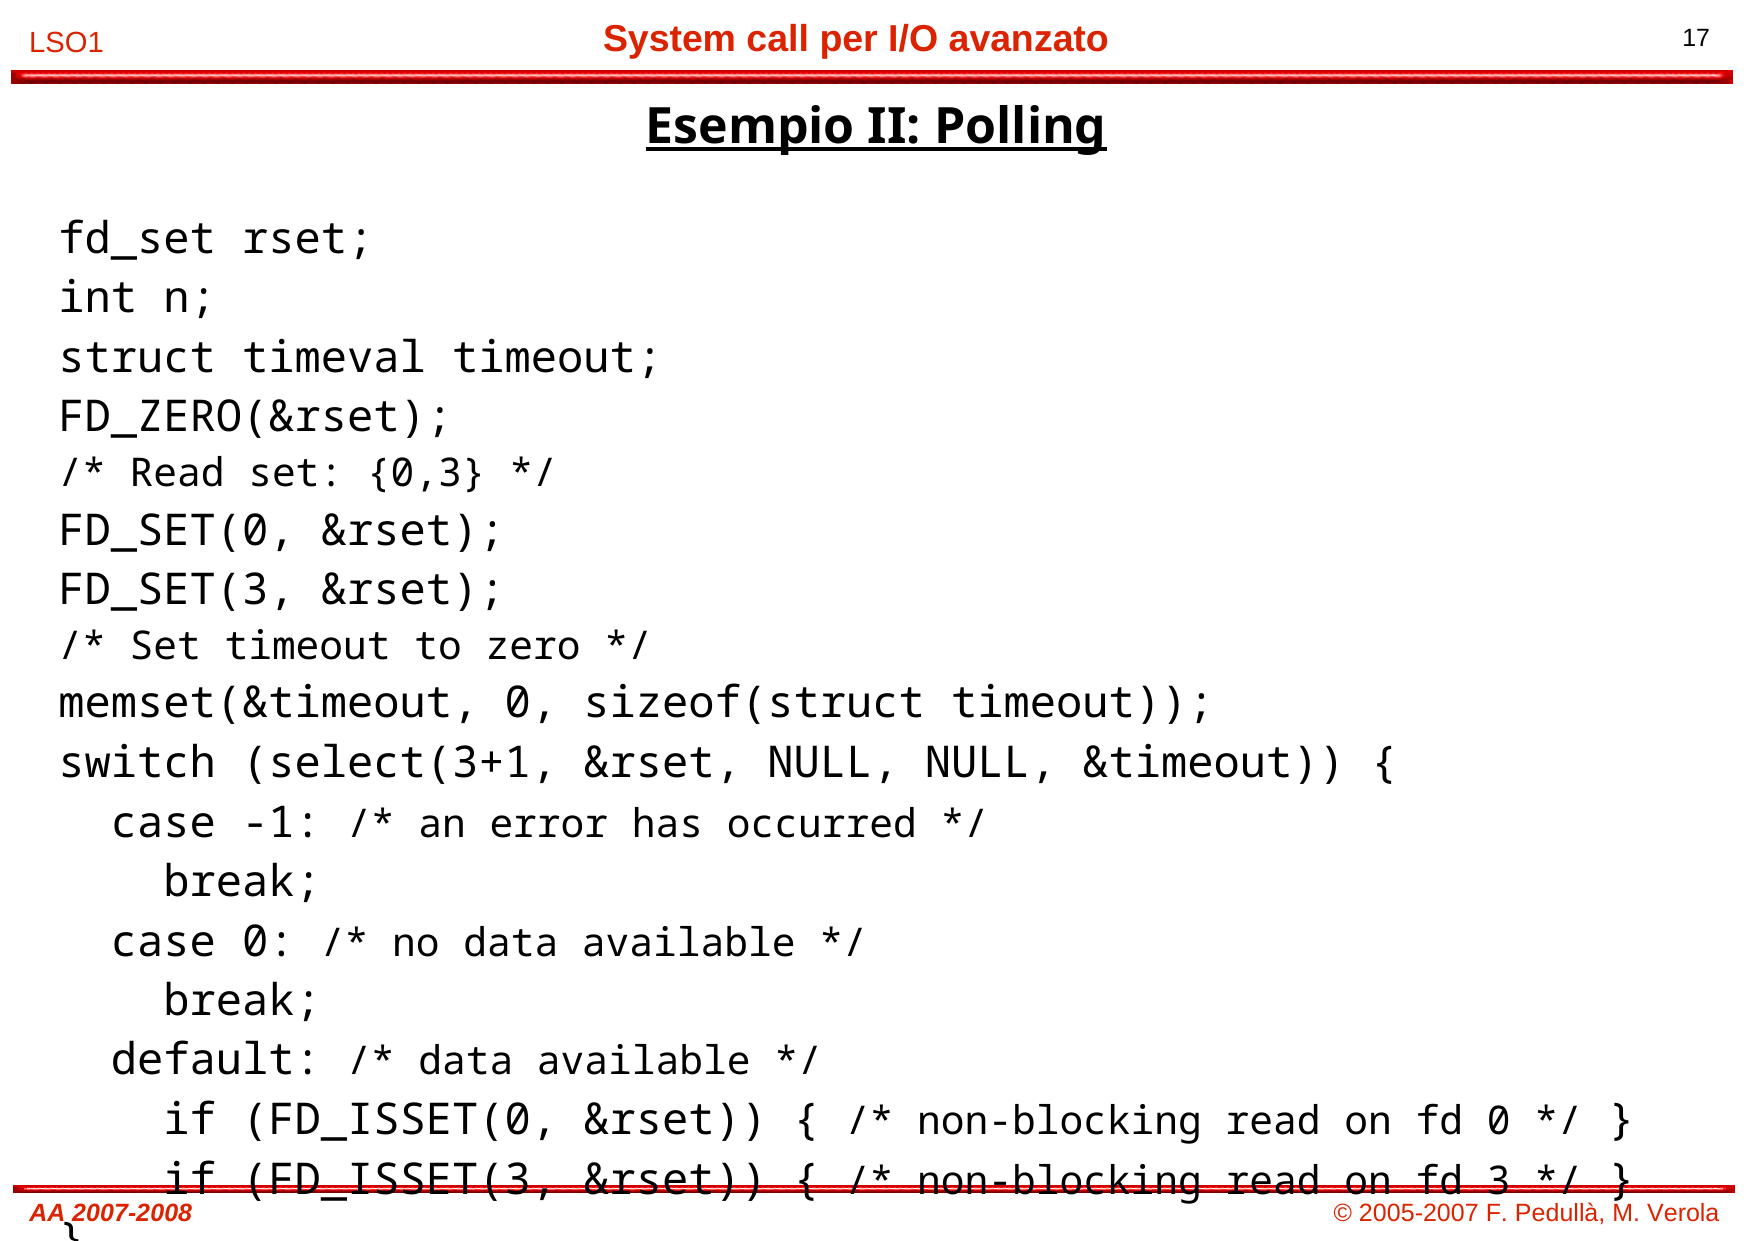

# Esempio II: Polling
fd_set rset;
int n;
struct timeval timeout;
FD_ZERO(&rset);
/* Read set: {0,3} */
FD_SET(0, &rset);
FD_SET(3, &rset);
/* Set timeout to zero */
memset(&timeout, 0, sizeof(struct timeout));
switch (select(3+1, &rset, NULL, NULL, &timeout)) {
 case -1: /* an error has occurred */
 break;
 case 0: /* no data available */
 break;
 default: /* data available */
 if (FD_ISSET(0, &rset)) { /* non-blocking read on fd 0 */ }
 if (FD_ISSET(3, &rset)) { /* non-blocking read on fd 3 */ }
}